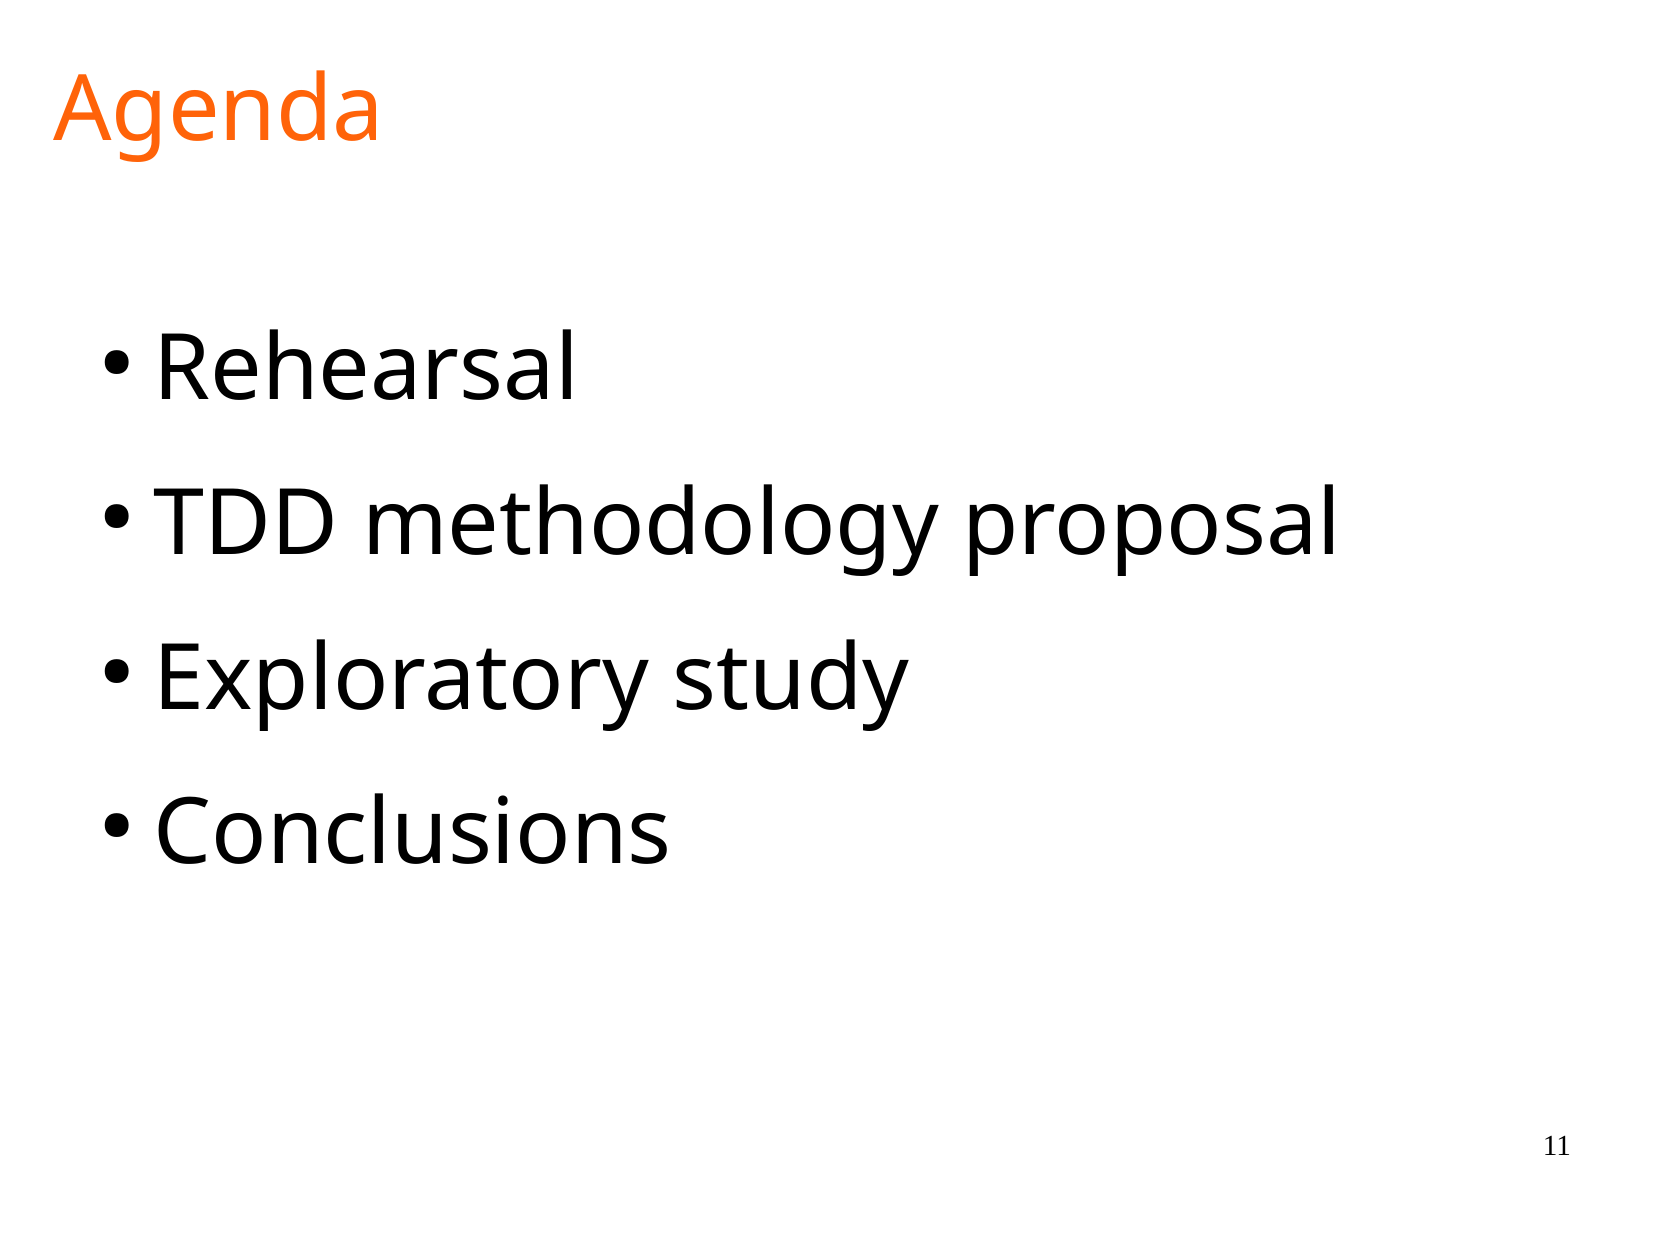

# Agenda
Rehearsal
TDD methodology proposal
Exploratory study
Conclusions
11